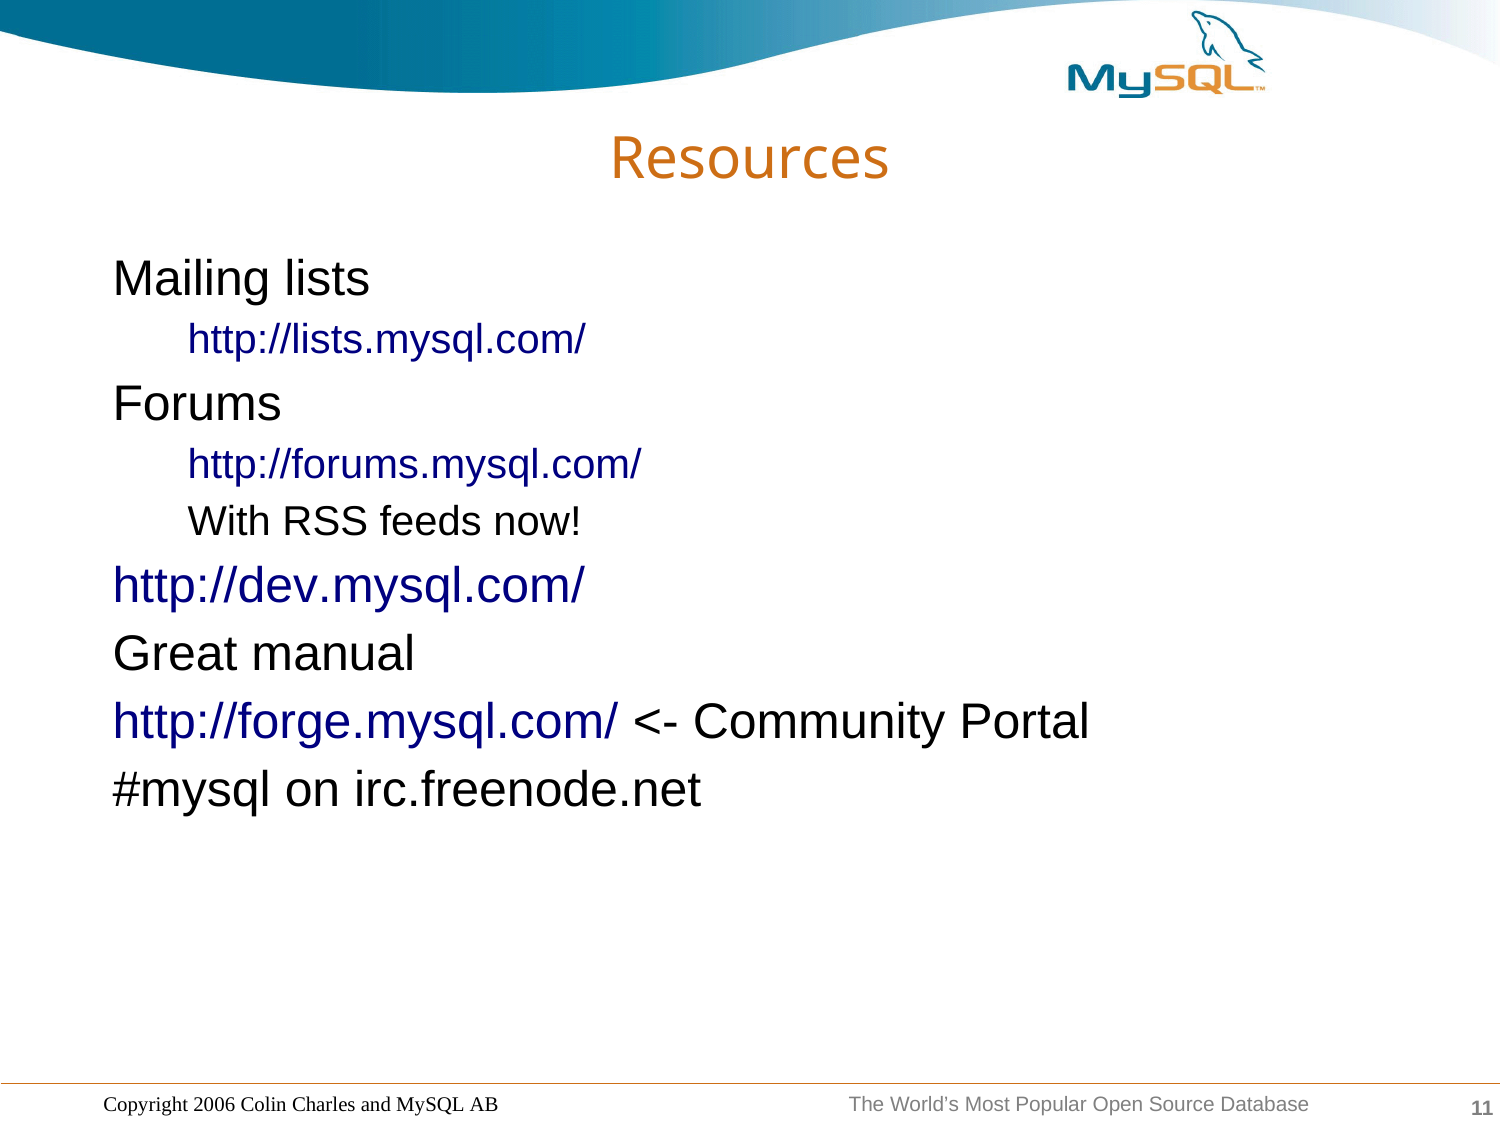

# Resources
Mailing lists
http://lists.mysql.com/
Forums
http://forums.mysql.com/
With RSS feeds now!
http://dev.mysql.com/
Great manual
http://forge.mysql.com/ <- Community Portal
#mysql on irc.freenode.net